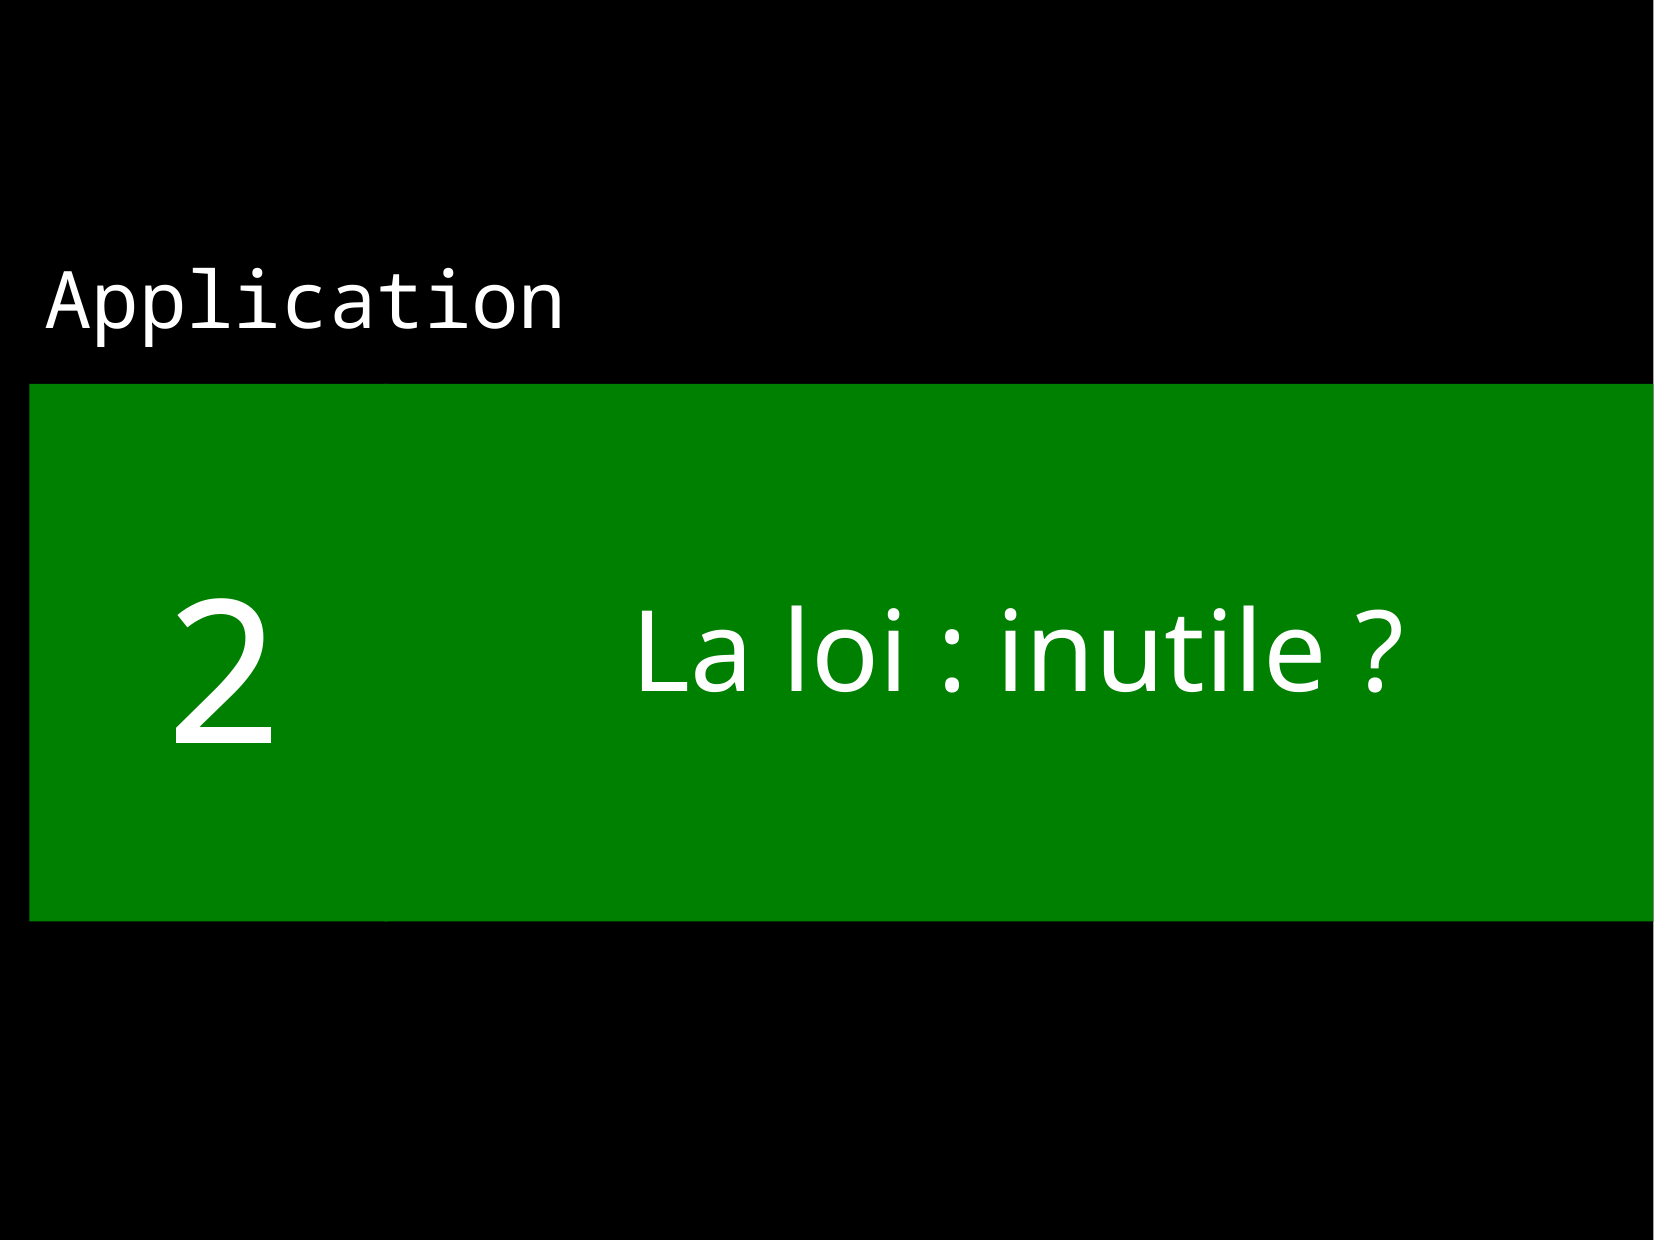

Application
La loi : inutile ?
2